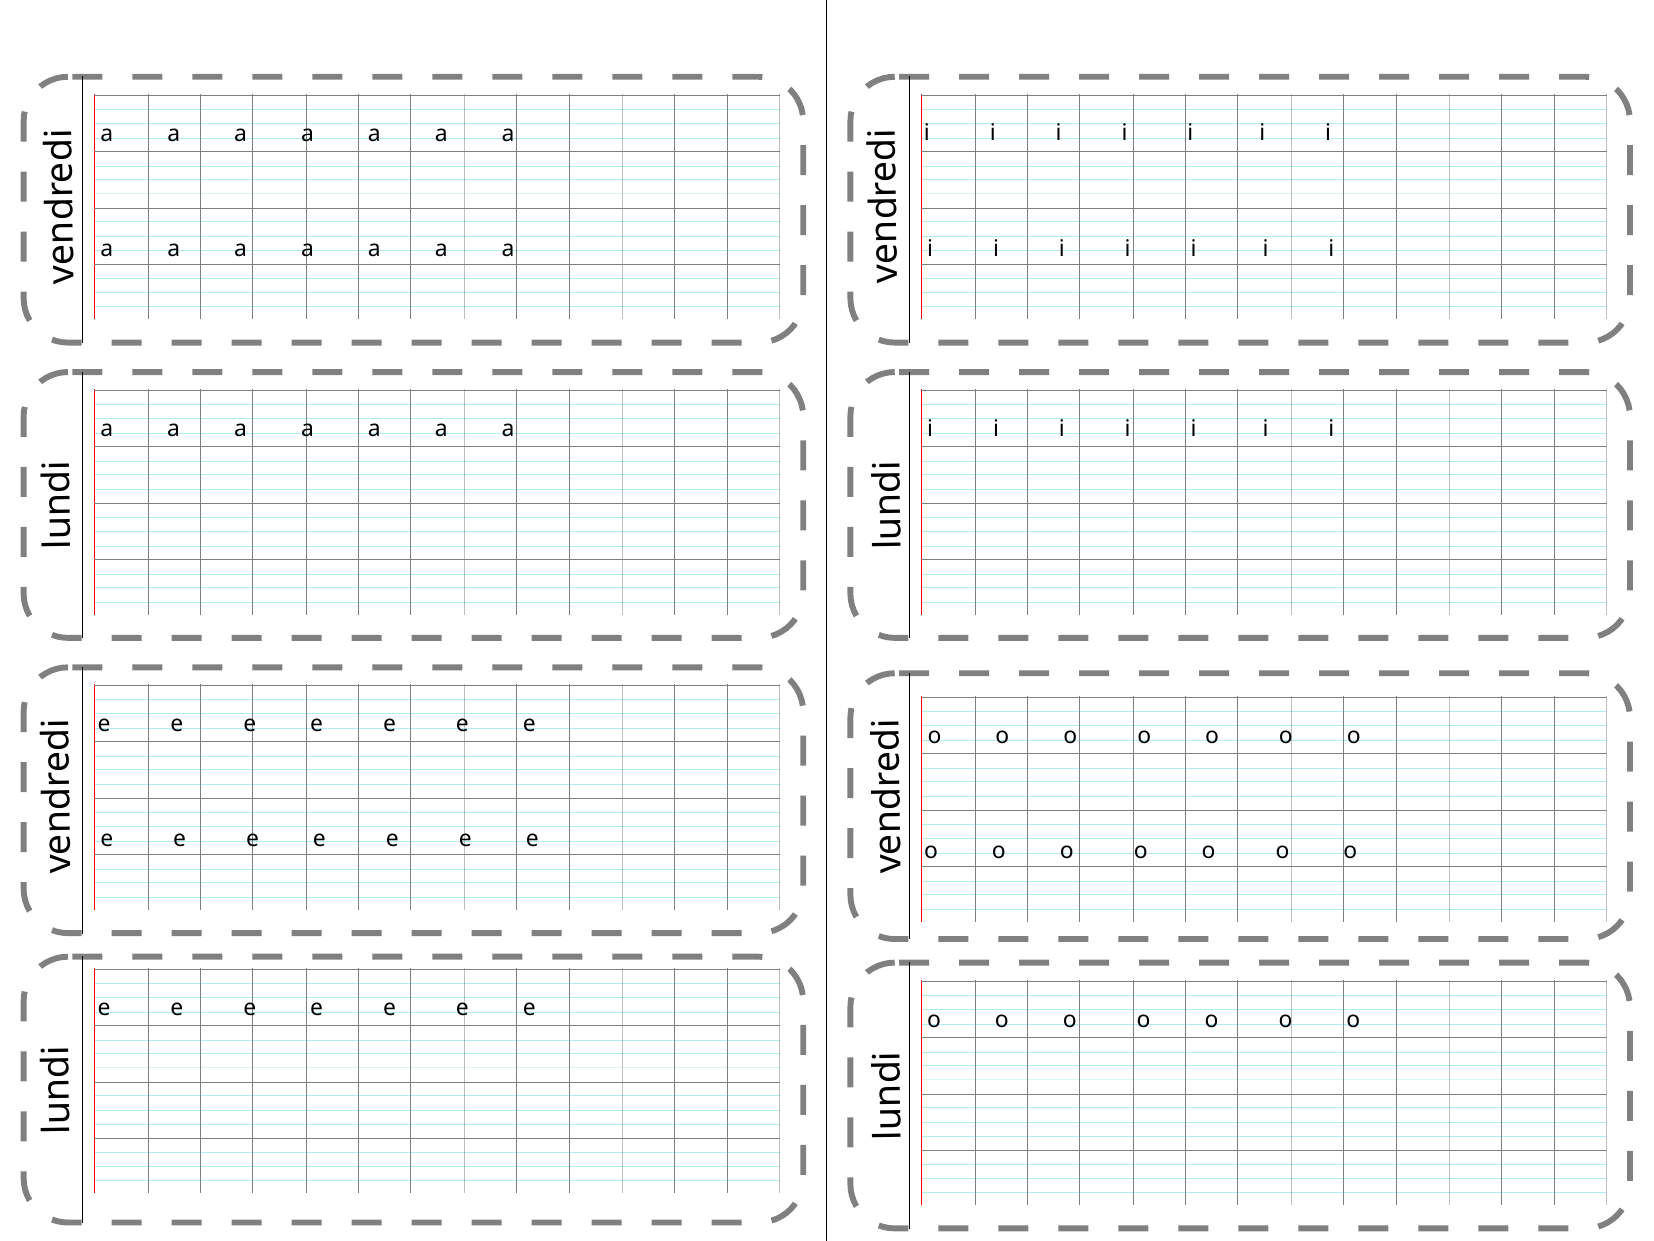

i i i i i i i
a a a a a a a
vendredi
vendredi
a a a a a a a
i i i i i i i
a a a a a a a
i i i i i i i
lundi
lundi
e e e e e e e
o o o o o o o
vendredi
vendredi
e e e e e e e
o o o o o o o
e e e e e e e
o o o o o o o
lundi
lundi